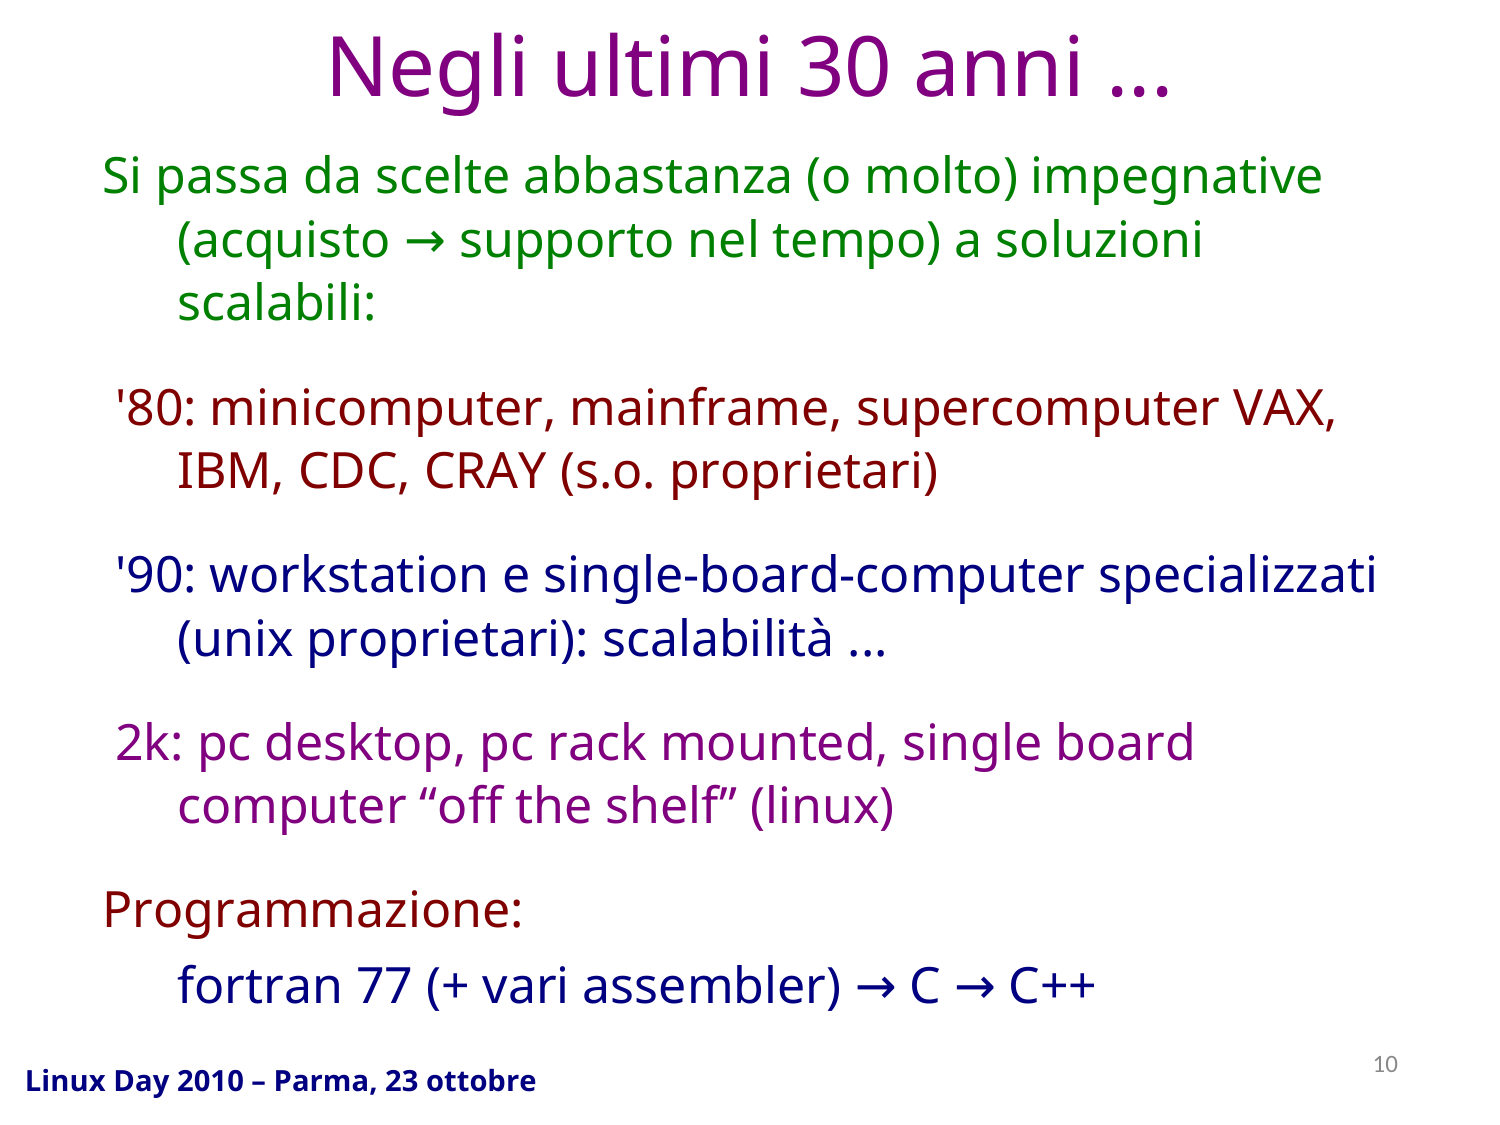

Negli ultimi 30 anni ...
# Si passa da scelte abbastanza (o molto) impegnative (acquisto → supporto nel tempo) a soluzioni scalabili:
 '80: minicomputer, mainframe, supercomputer VAX, IBM, CDC, CRAY (s.o. proprietari)
 '90: workstation e single-board-computer specializzati (unix proprietari): scalabilità ...
 2k: pc desktop, pc rack mounted, single board computer “off the shelf” (linux)
Programmazione:
	fortran 77 (+ vari assembler) → C → C++
10